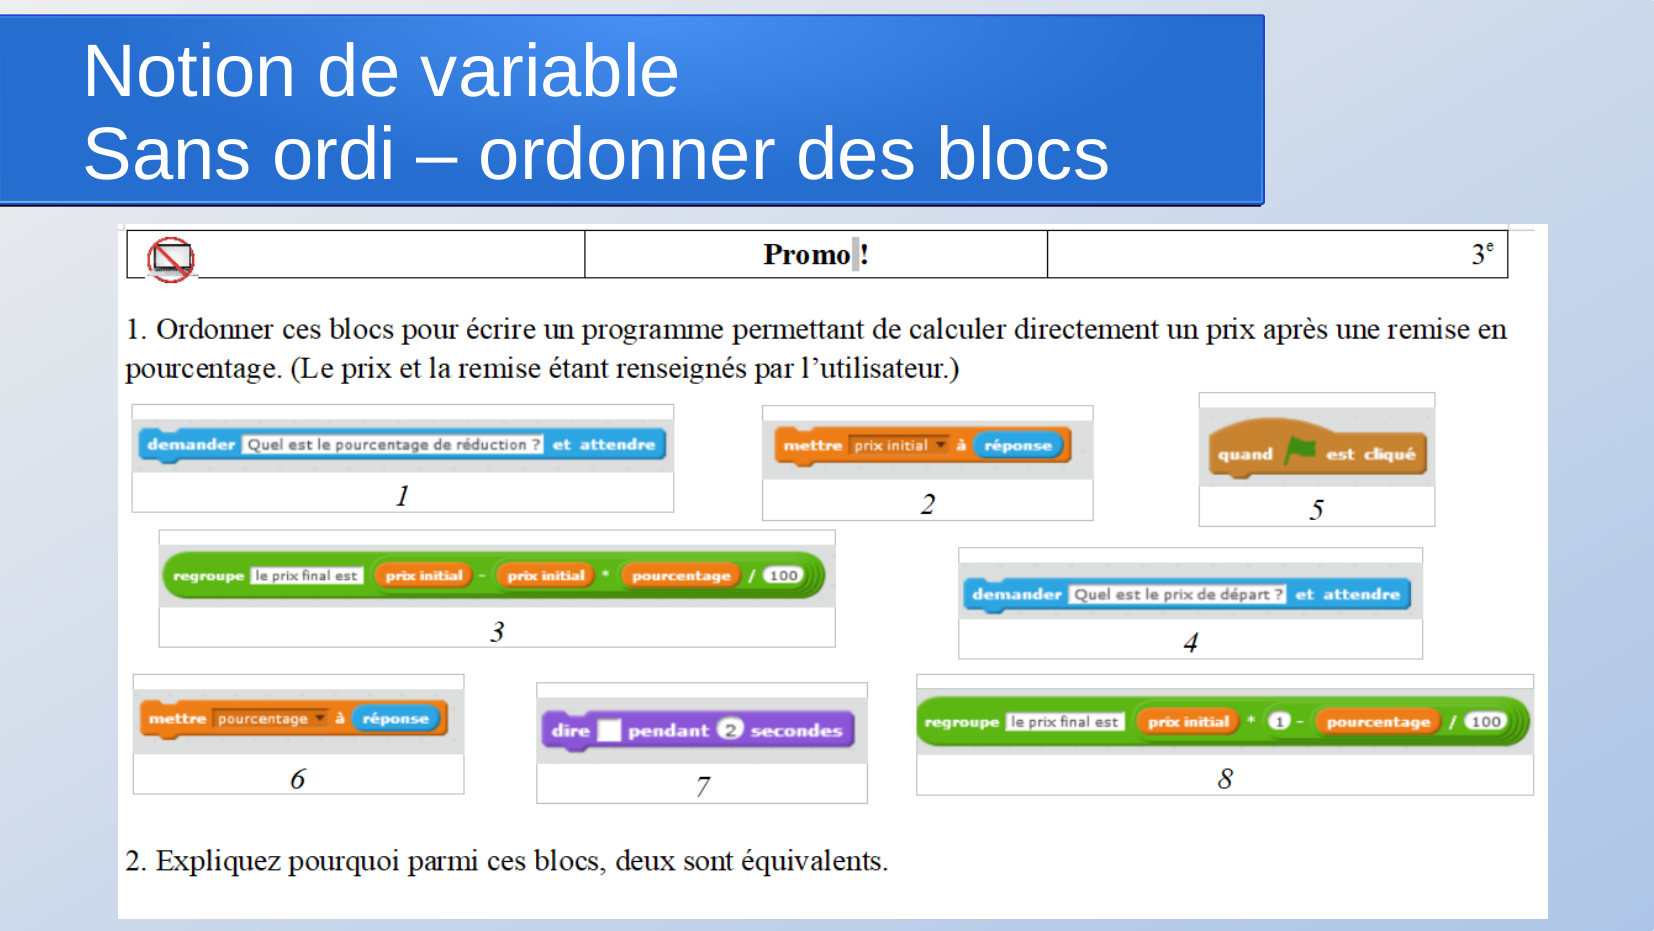

# Notion de variable Sans ordi – ordonner des blocs